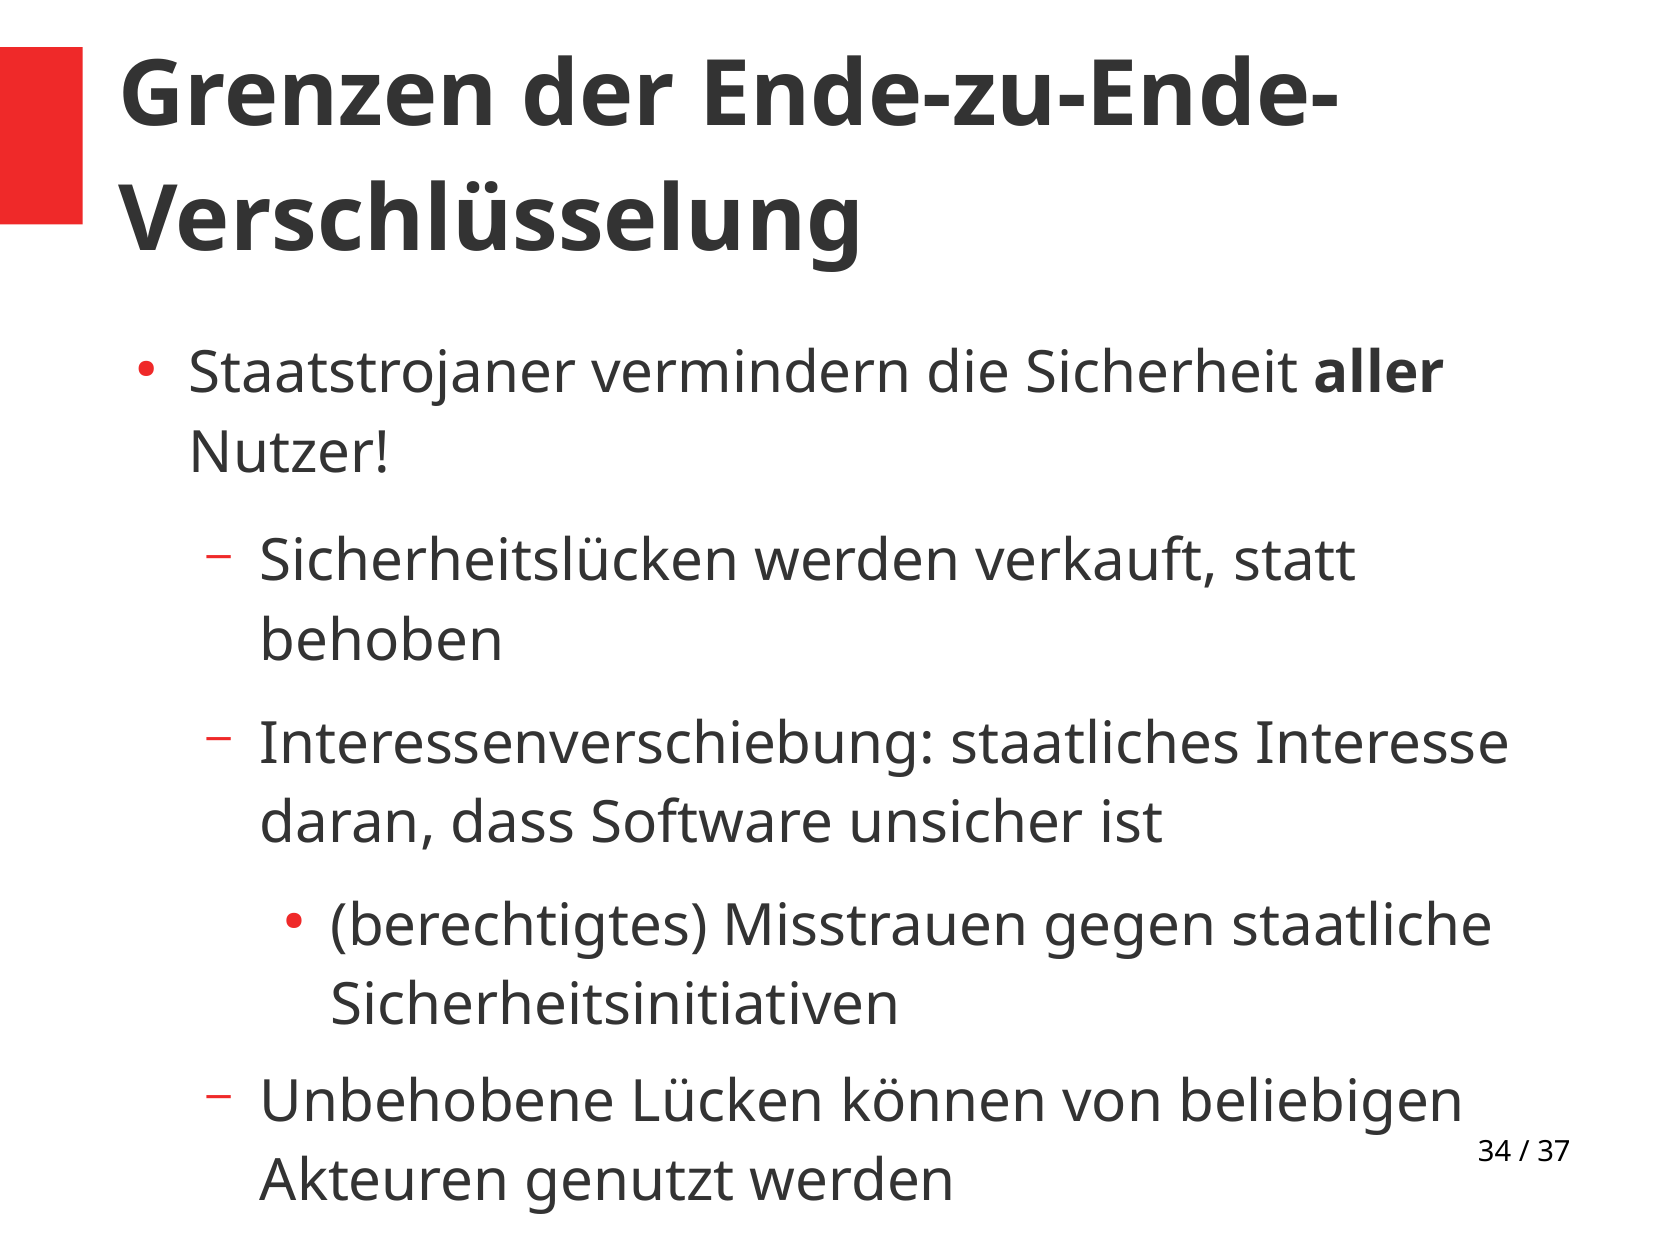

# Grenzen der Ende-zu-Ende-Verschlüsselung
Staatstrojaner vermindern die Sicherheit aller Nutzer!
Sicherheitslücken werden verkauft, statt behoben
Interessenverschiebung: staatliches Interesse daran, dass Software unsicher ist
(berechtigtes) Misstrauen gegen staatliche Sicherheitsinitiativen
Unbehobene Lücken können von beliebigen Akteuren genutzt werden
34